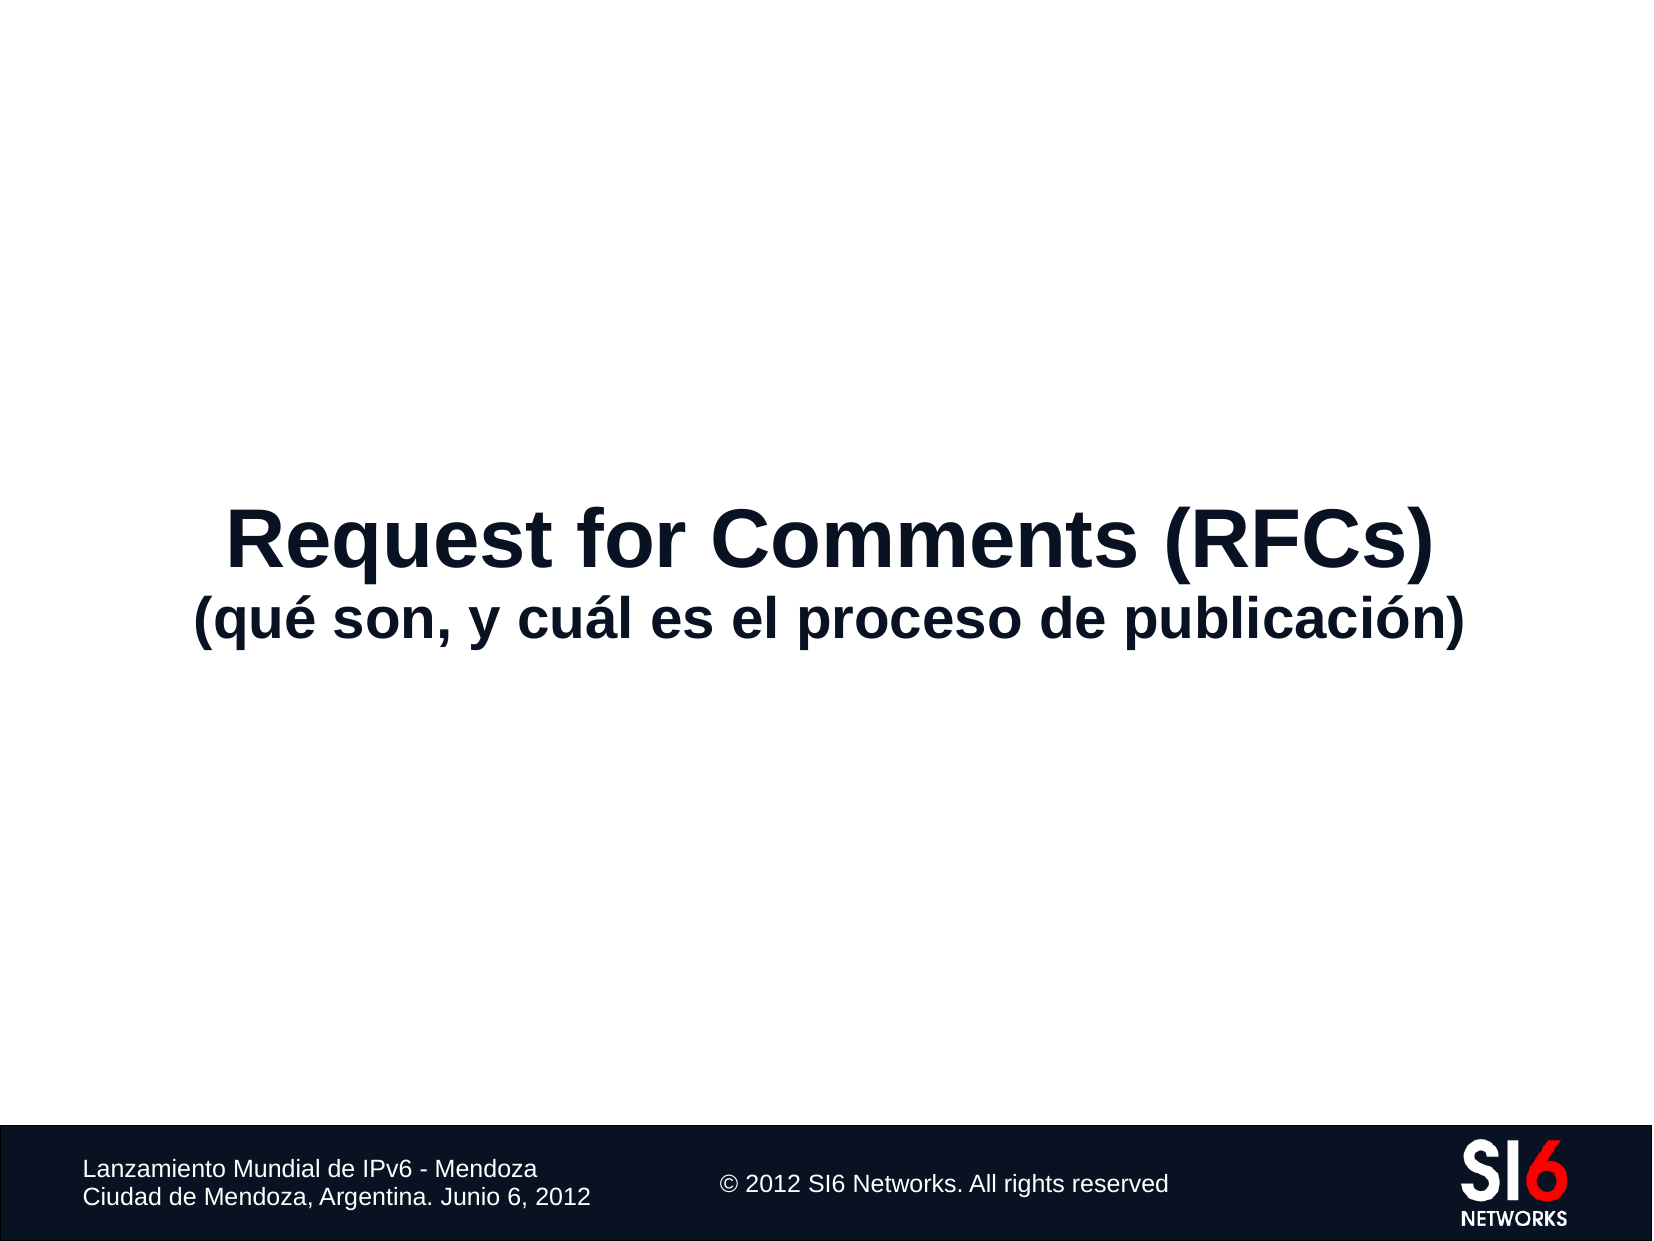

# Request for Comments (RFCs) (qué son, y cuál es el proceso de publicación)
7